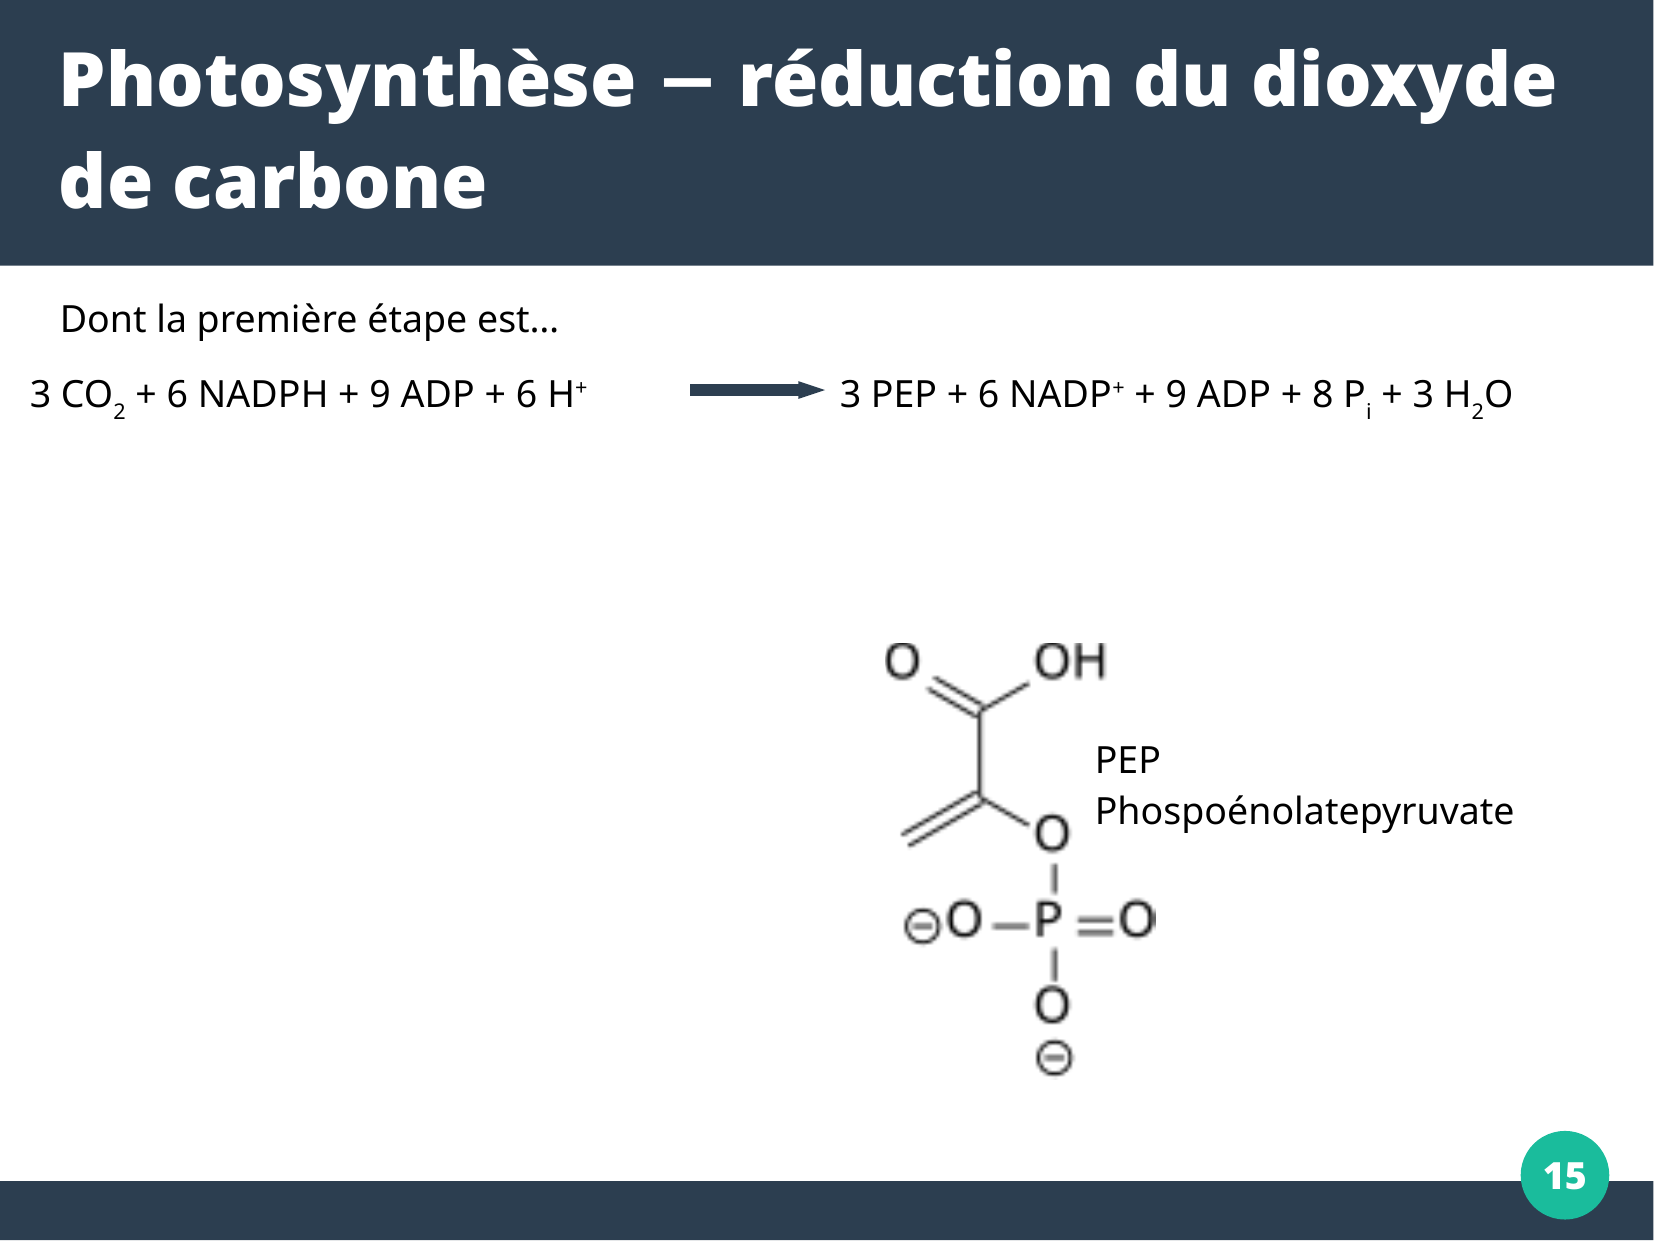

# Photosynthèse − réduction du dioxyde de carbone
Dont la première étape est…
3 CO2 + 6 NADPH + 9 ADP + 6 H+
3 PEP + 6 NADP+ + 9 ADP + 8 Pi + 3 H2O
PEP
Phospoénolatepyruvate
15